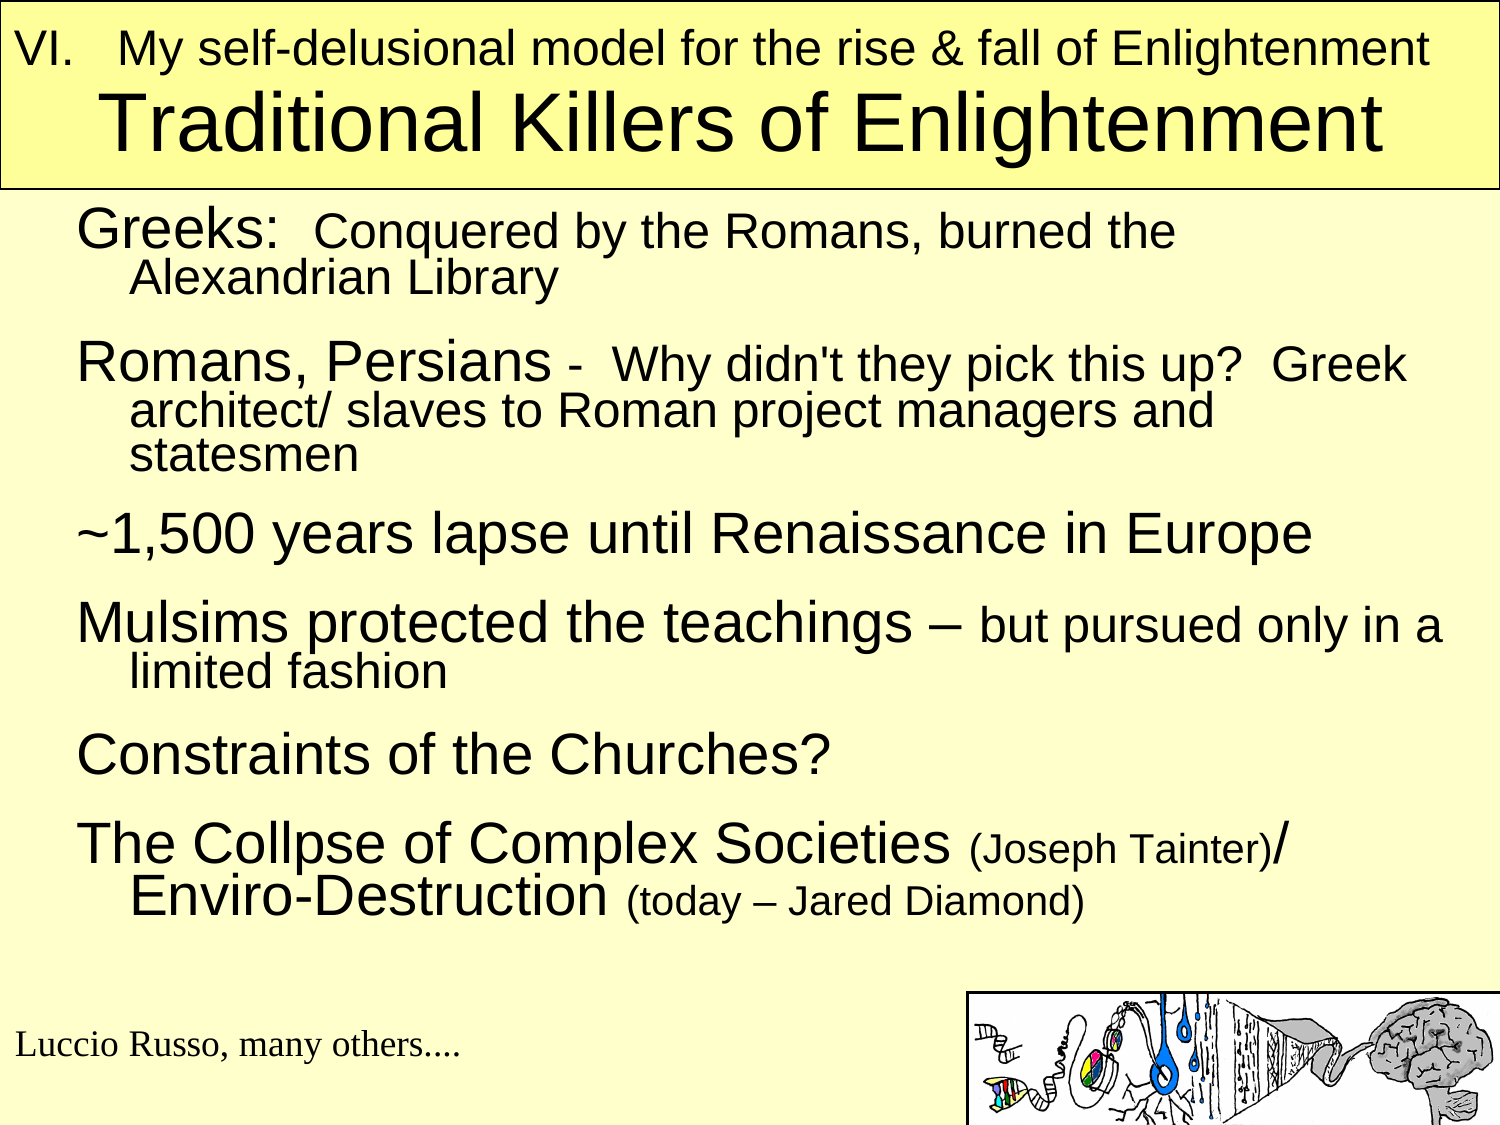

# VI. My self-delusional model for the rise & fall of Enlightenment Traditional Killers of Enlightenment
Greeks: Conquered by the Romans, burned the Alexandrian Library
Romans, Persians - Why didn't they pick this up? Greek architect/ slaves to Roman project managers and statesmen
~1,500 years lapse until Renaissance in Europe
Mulsims protected the teachings – but pursued only in a limited fashion
Constraints of the Churches?
The Collpse of Complex Societies (Joseph Tainter)/ Enviro-Destruction (today – Jared Diamond)
Luccio Russo, many others....